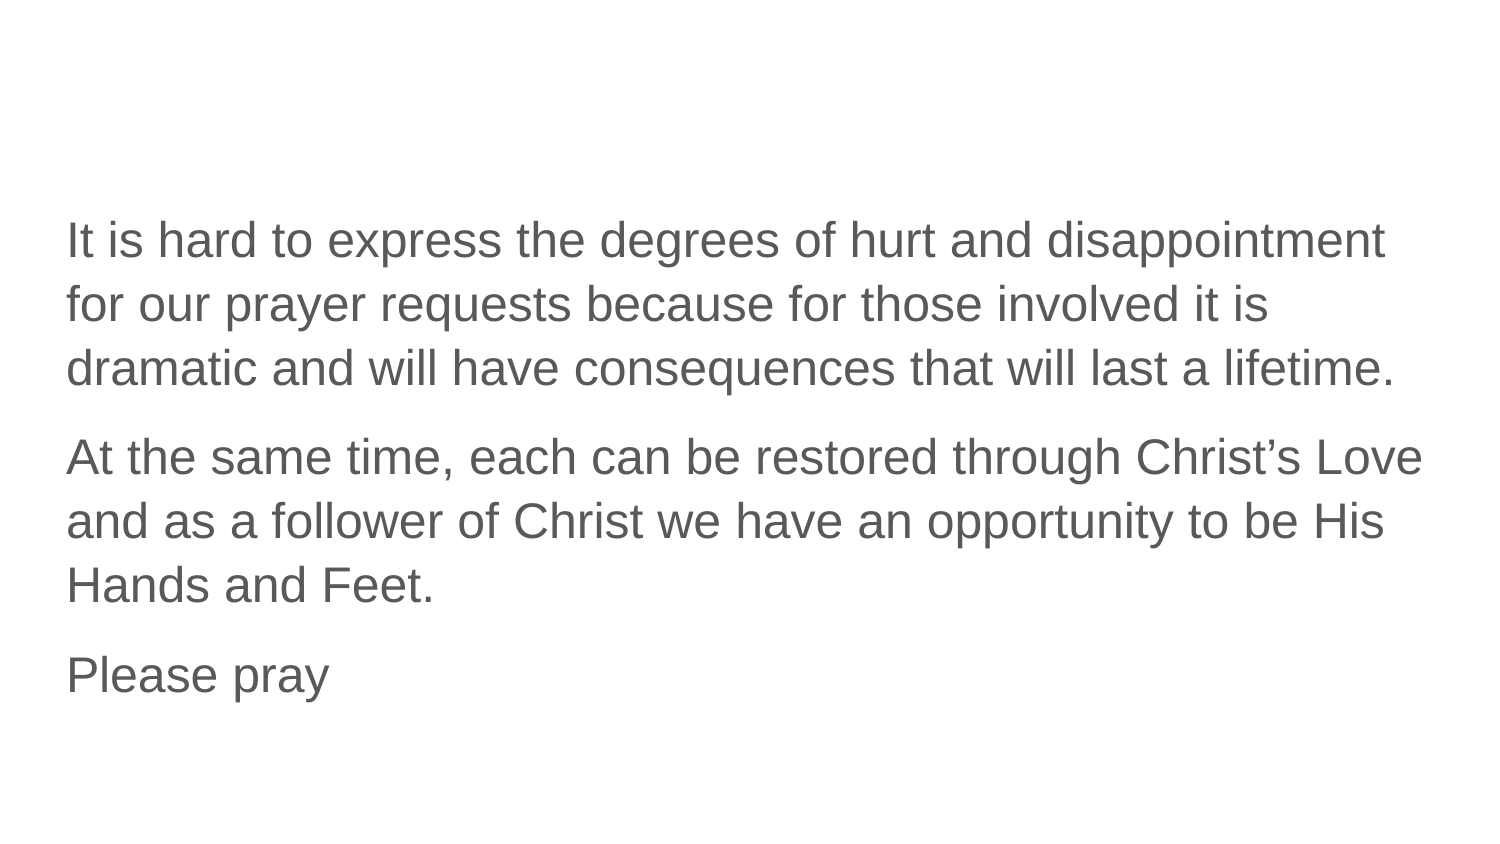

# It is hard to express the degrees of hurt and disappointment for our prayer requests because for those involved it is dramatic and will have consequences that will last a lifetime.
At the same time, each can be restored through Christ’s Love and as a follower of Christ we have an opportunity to be His Hands and Feet.
Please pray